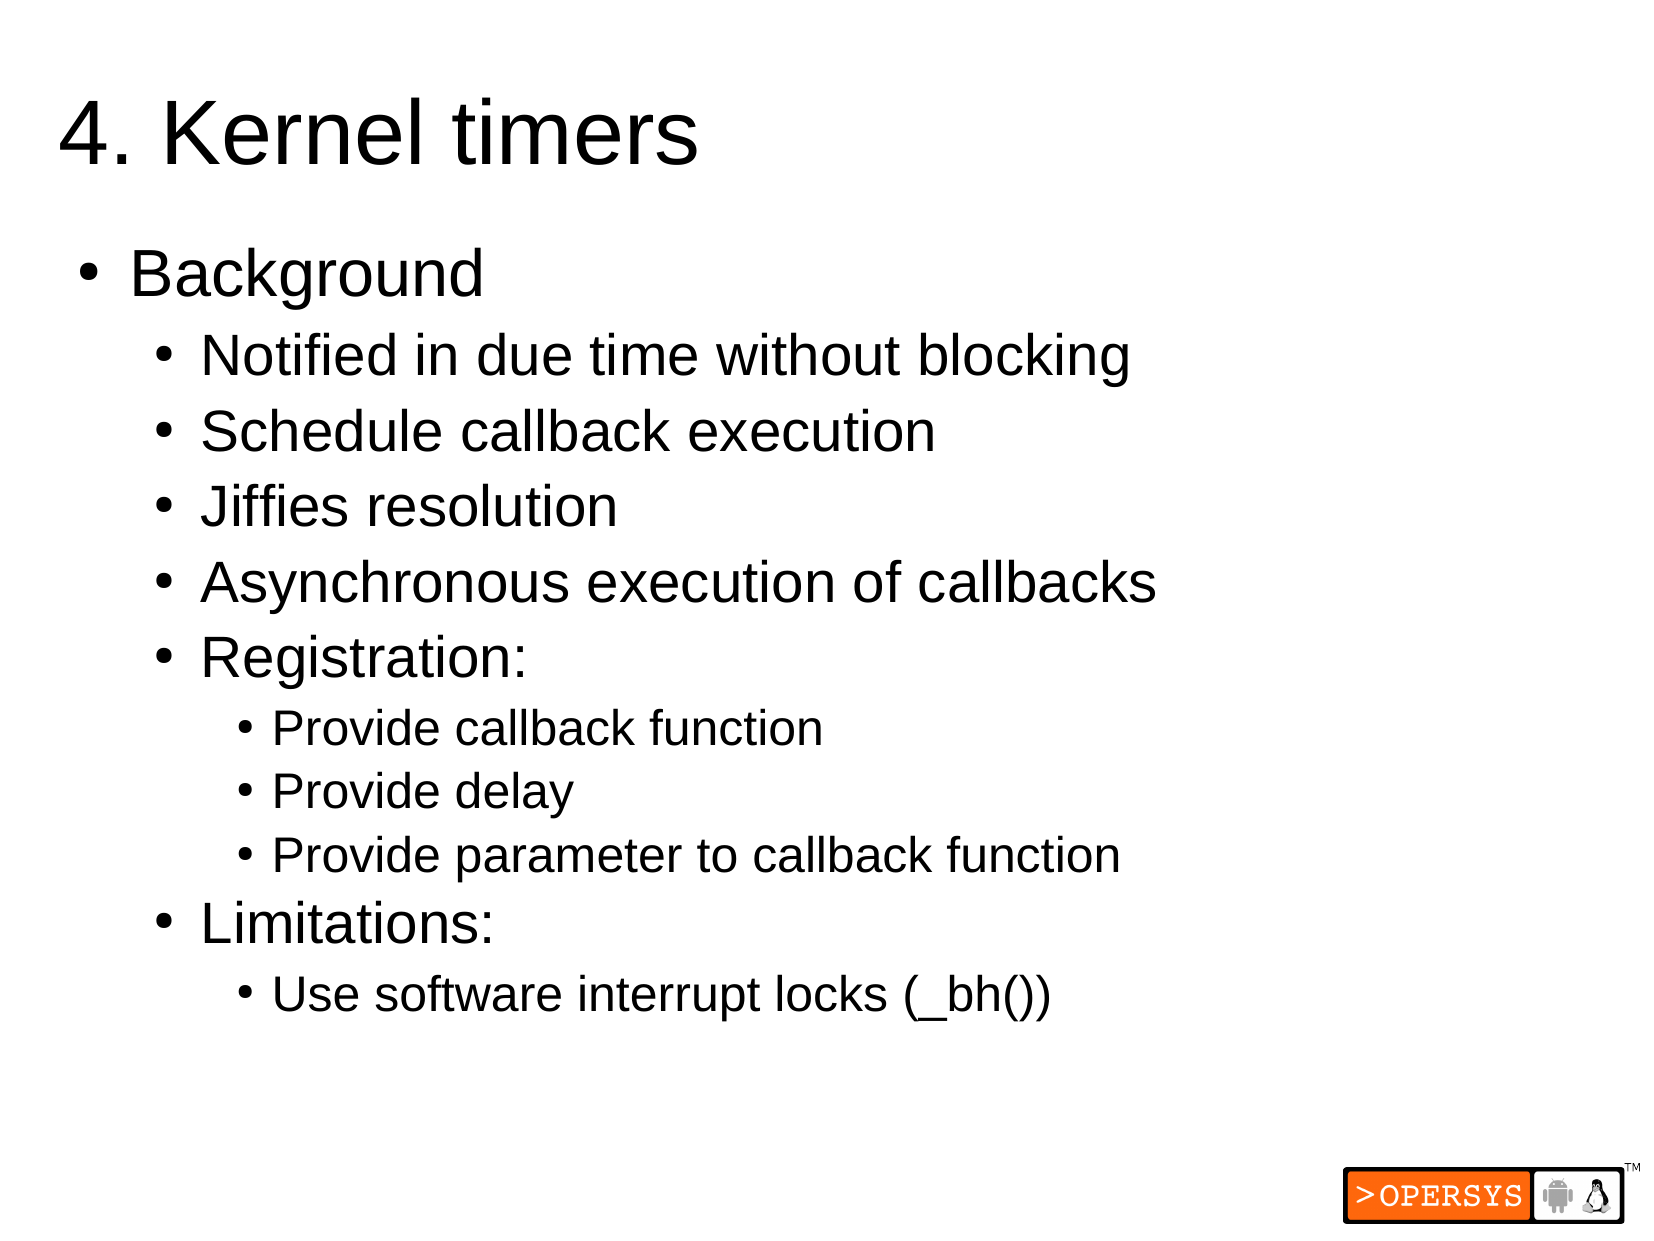

# 4. Kernel timers
Background
Notified in due time without blocking
Schedule callback execution
Jiffies resolution
Asynchronous execution of callbacks
Registration:
Provide callback function
Provide delay
Provide parameter to callback function
Limitations:
Use software interrupt locks (_bh())